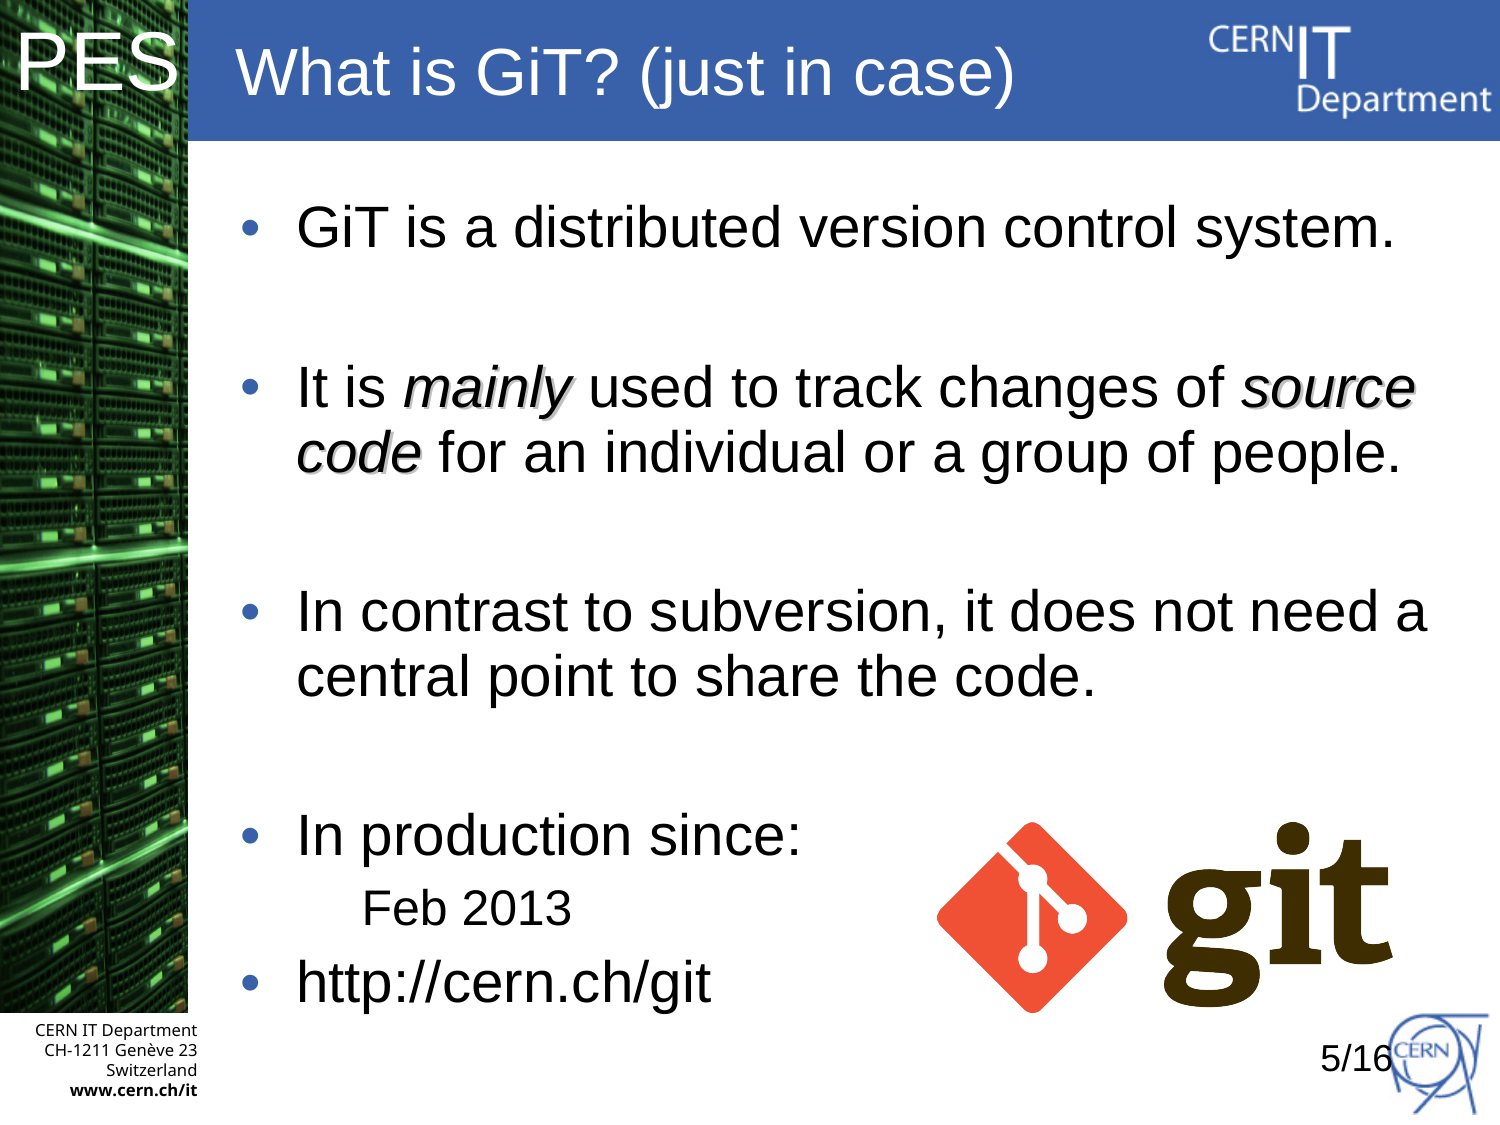

# What is GiT? (just in case)
GiT is a distributed version control system.
It is mainly used to track changes of source code for an individual or a group of people.
In contrast to subversion, it does not need a central point to share the code.
In production since:
Feb 2013
http://cern.ch/git